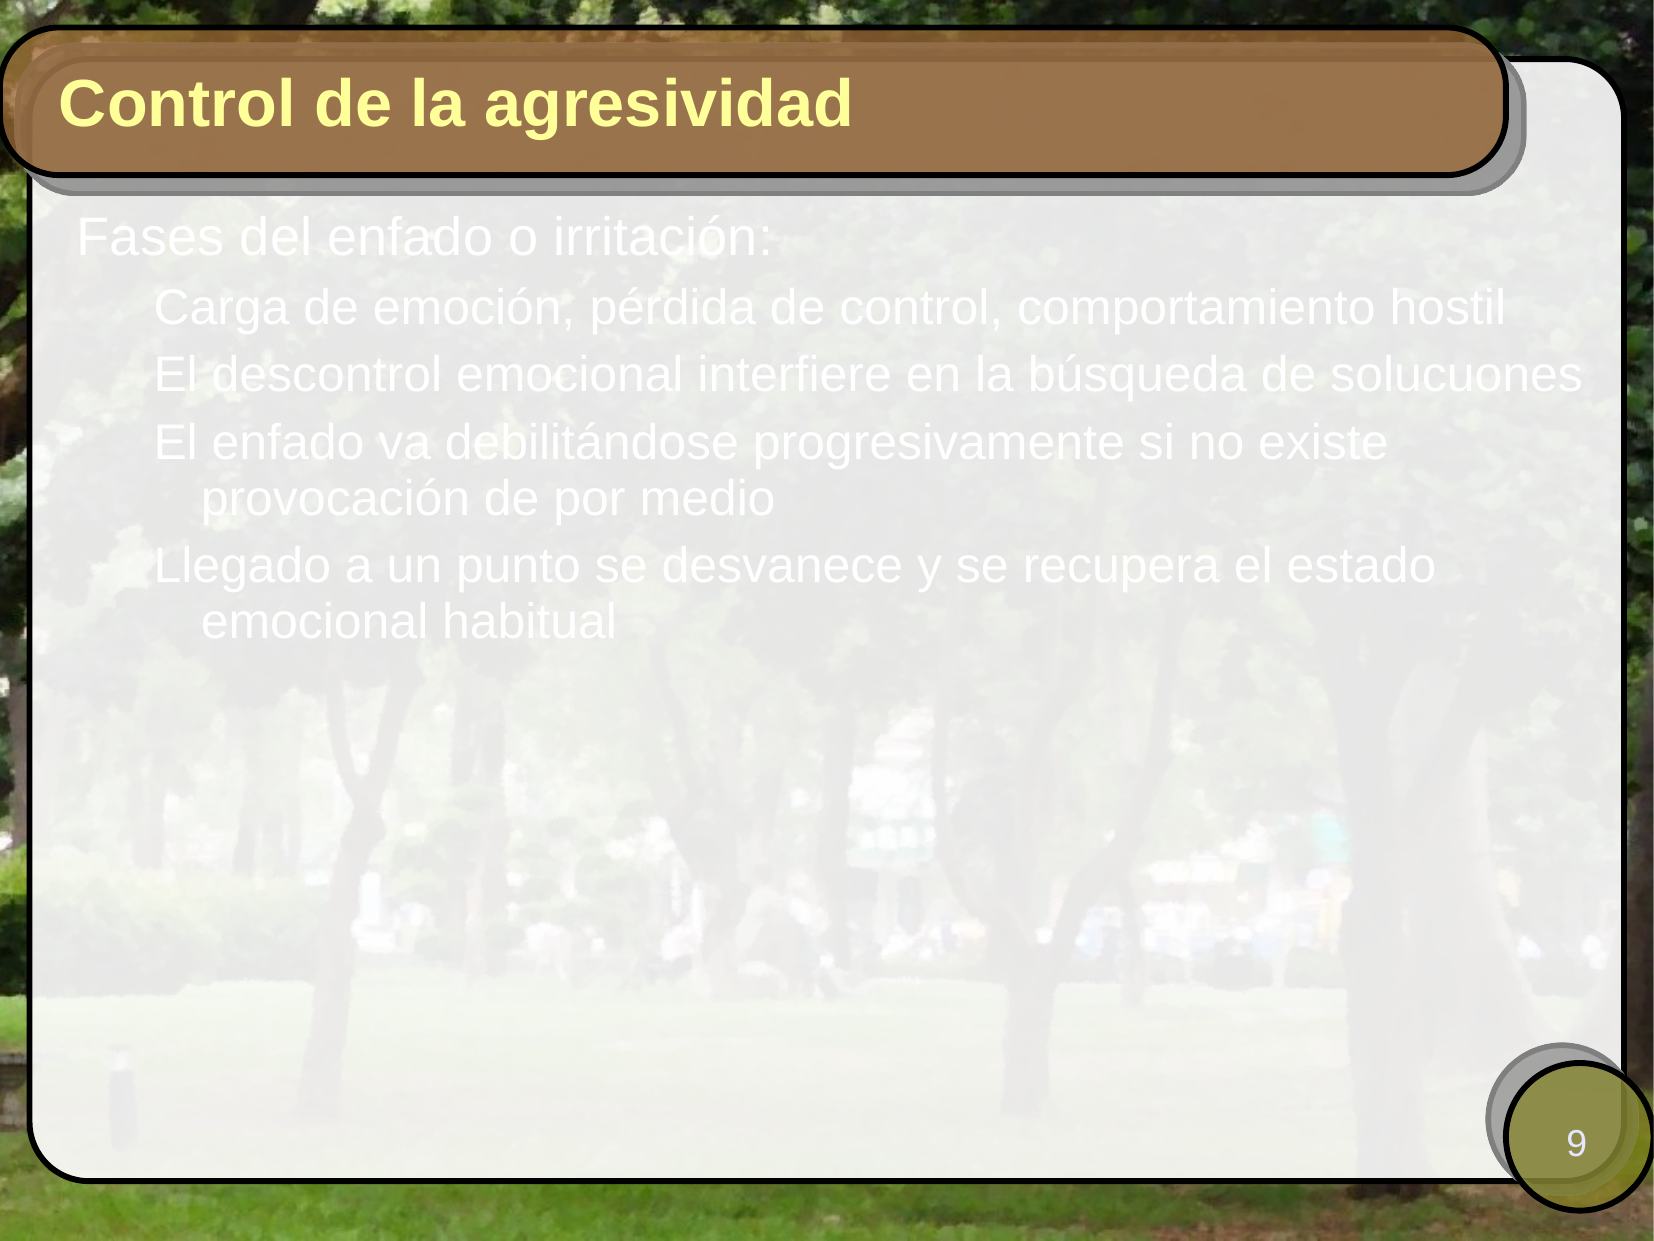

# Control de la agresividad
Fases del enfado o irritación:
Carga de emoción, pérdida de control, comportamiento hostil
El descontrol emocional interfiere en la búsqueda de solucuones
El enfado va debilitándose progresivamente si no existe provocación de por medio
Llegado a un punto se desvanece y se recupera el estado emocional habitual
9